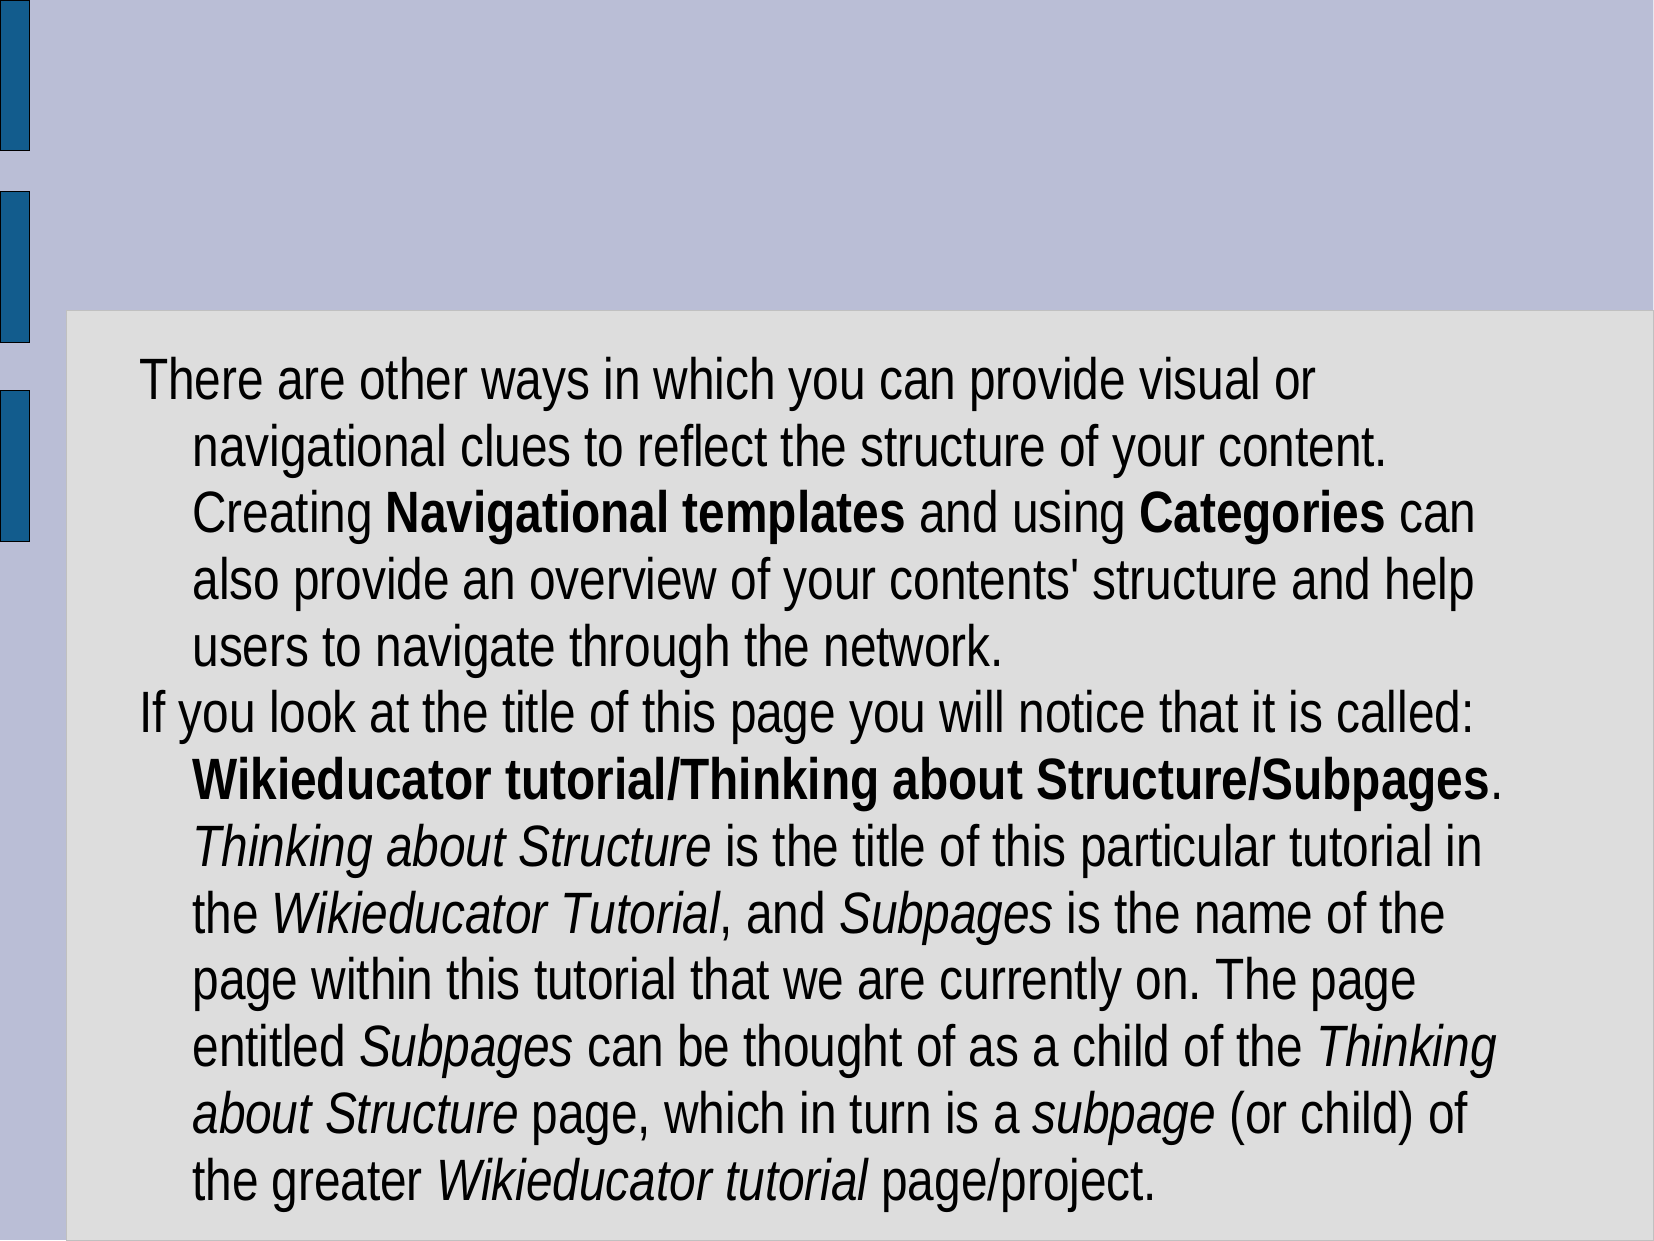

# There are other ways in which you can provide visual or navigational clues to reflect the structure of your content. Creating Navigational templates and using Categories can also provide an overview of your contents' structure and help users to navigate through the network.
If you look at the title of this page you will notice that it is called: Wikieducator tutorial/Thinking about Structure/Subpages. Thinking about Structure is the title of this particular tutorial in the Wikieducator Tutorial, and Subpages is the name of the page within this tutorial that we are currently on. The page entitled Subpages can be thought of as a child of the Thinking about Structure page, which in turn is a subpage (or child) of the greater Wikieducator tutorial page/project.